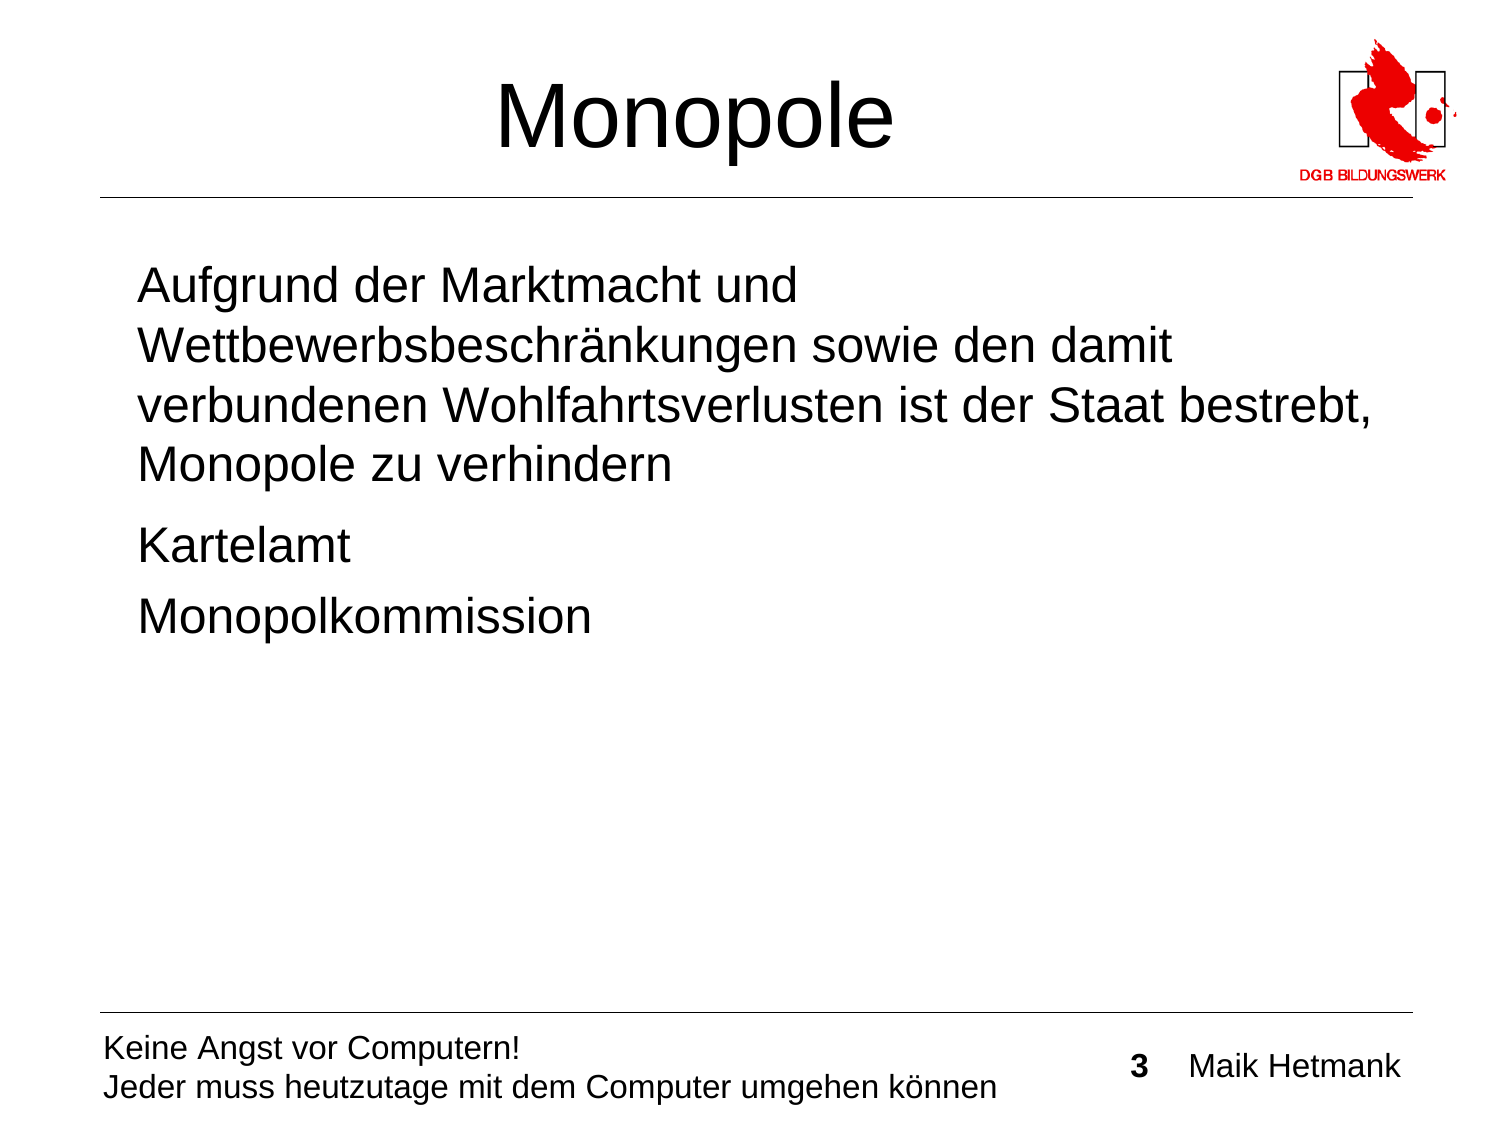

# Monopole
Aufgrund der Marktmacht und Wettbewerbsbeschränkungen sowie den damit verbundenen Wohlfahrtsverlusten ist der Staat bestrebt, Monopole zu verhindern
Kartelamt
Monopolkommission